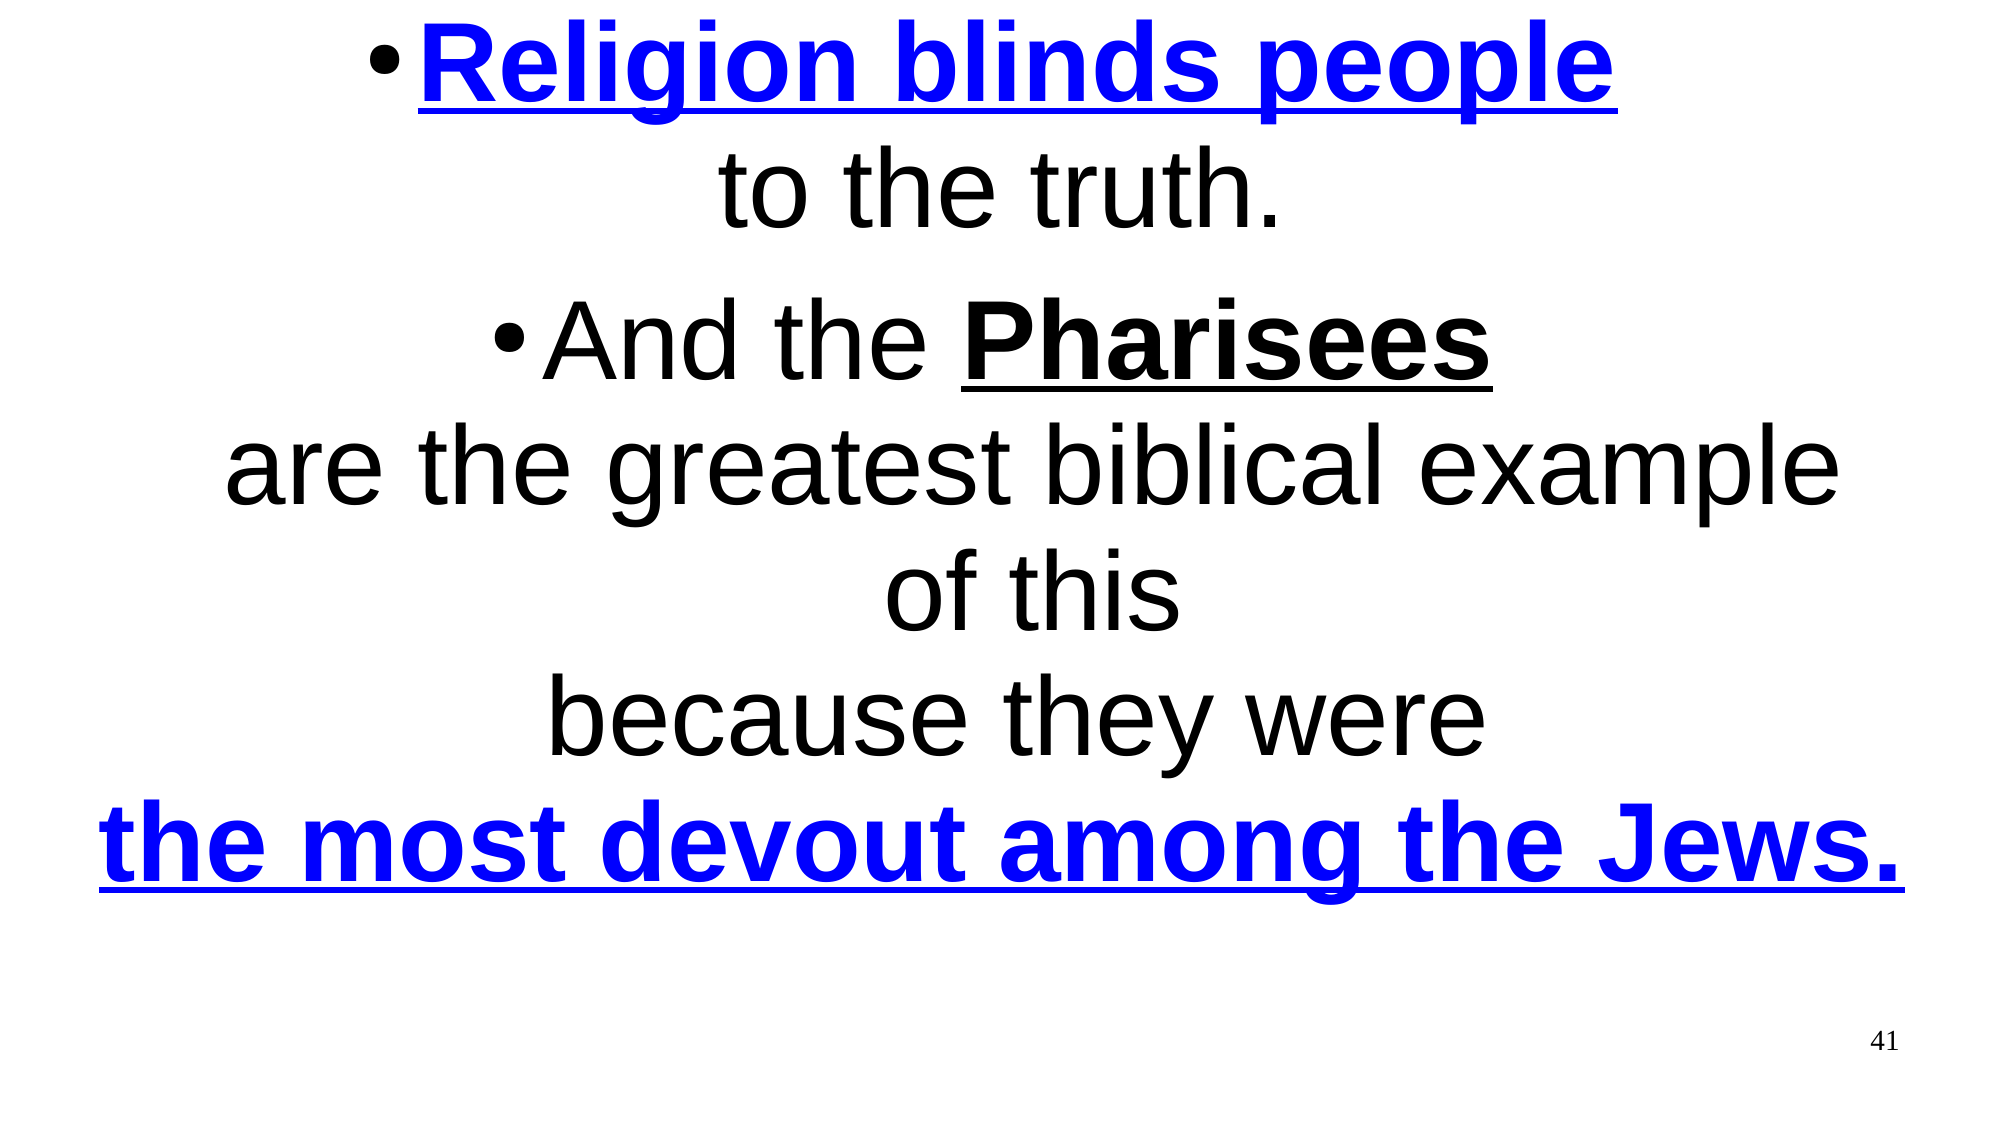

# Religion blinds people to the truth.
And the Pharisees
are the greatest biblical example
 of this
because they were
the most devout among the Jews.
41